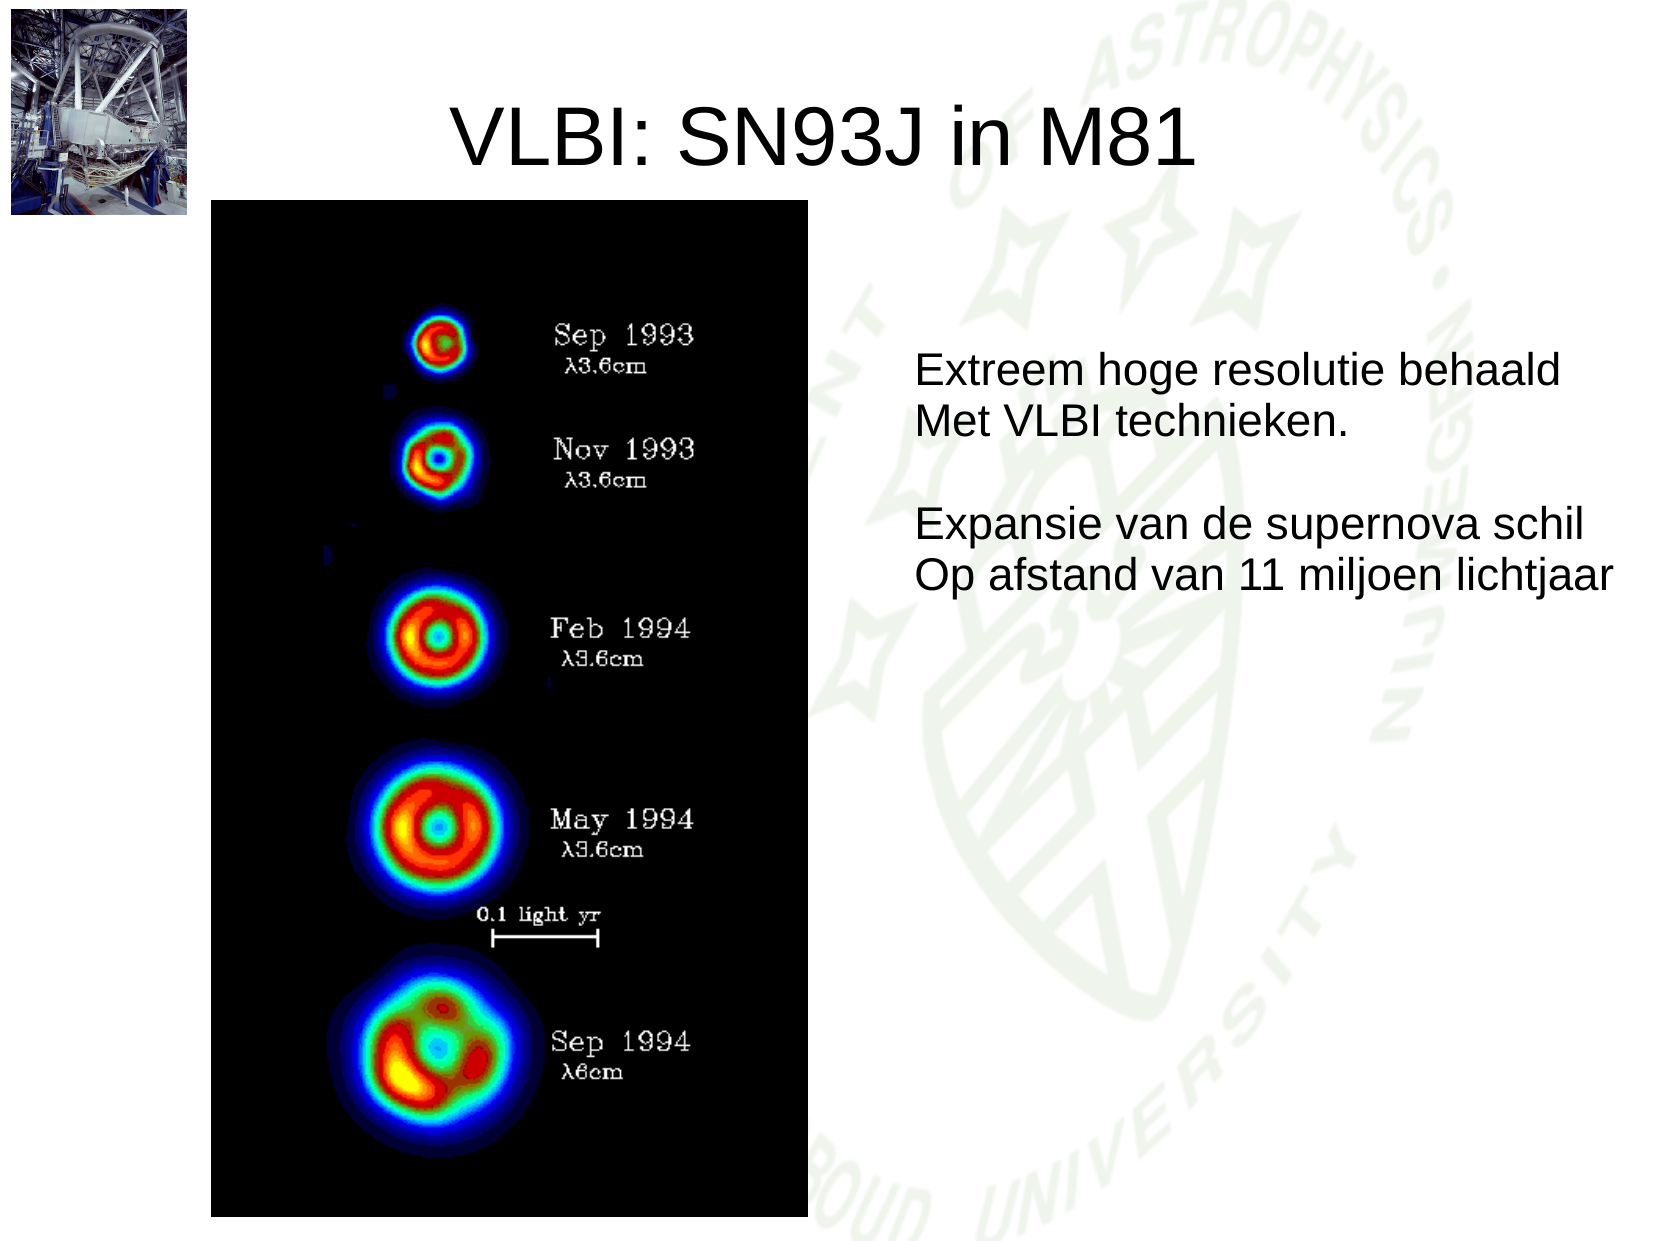

VLBI: SN93J in M81
Extreem hoge resolutie behaald
Met VLBI technieken.
Expansie van de supernova schil
Op afstand van 11 miljoen lichtjaar